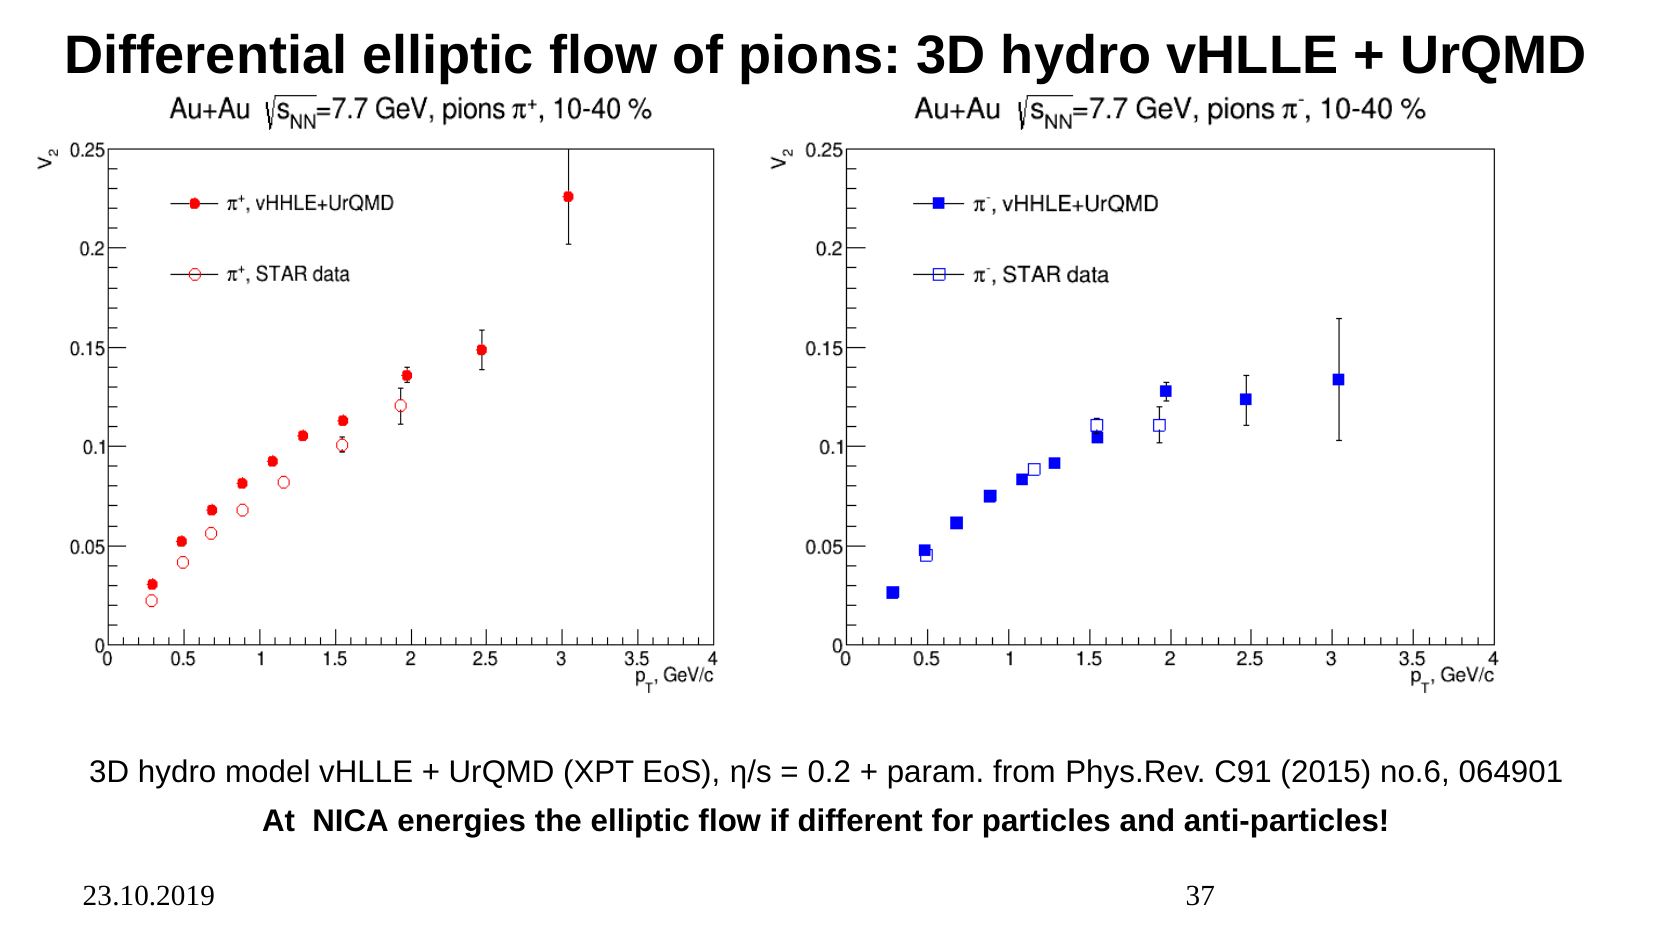

# Differential elliptic flow of pions: 3D hydro vHLLE + UrQMD
3D hydro model vHLLE + UrQMD (XPT EoS), η/s = 0.2 + param. from Phys.Rev. C91 (2015) no.6, 064901
At NICA energies the elliptic flow if different for particles and anti-particles!
23.10.2019